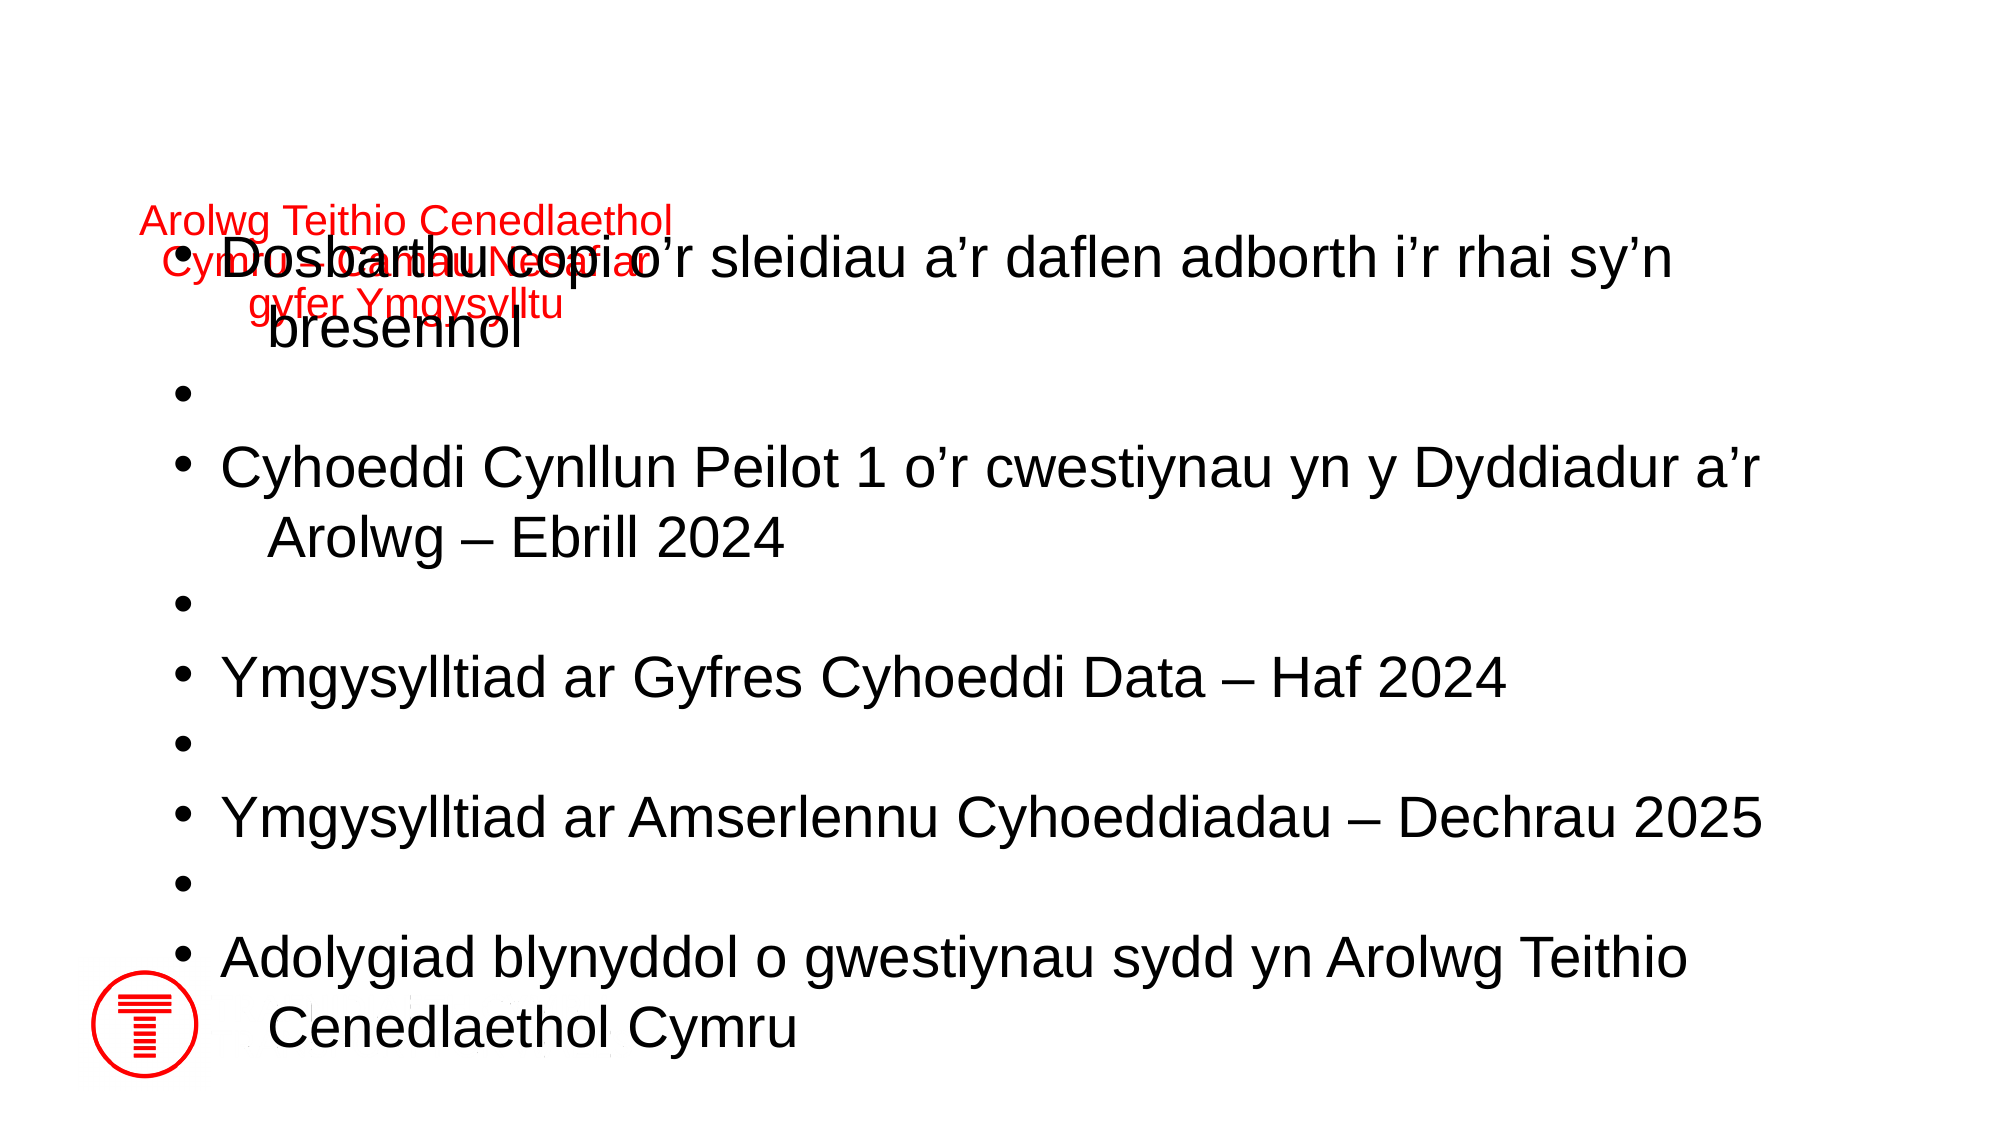

# Arolwg Teithio Cenedlaethol Cymru – Camau Nesaf ar gyfer Ymgysylltu
Dosbarthu copi o’r sleidiau a’r daflen adborth i’r rhai sy’n bresennol
Cyhoeddi Cynllun Peilot 1 o’r cwestiynau yn y Dyddiadur a’r Arolwg – Ebrill 2024
Ymgysylltiad ar Gyfres Cyhoeddi Data – Haf 2024
Ymgysylltiad ar Amserlennu Cyhoeddiadau – Dechrau 2025
Adolygiad blynyddol o gwestiynau sydd yn Arolwg Teithio Cenedlaethol Cymru